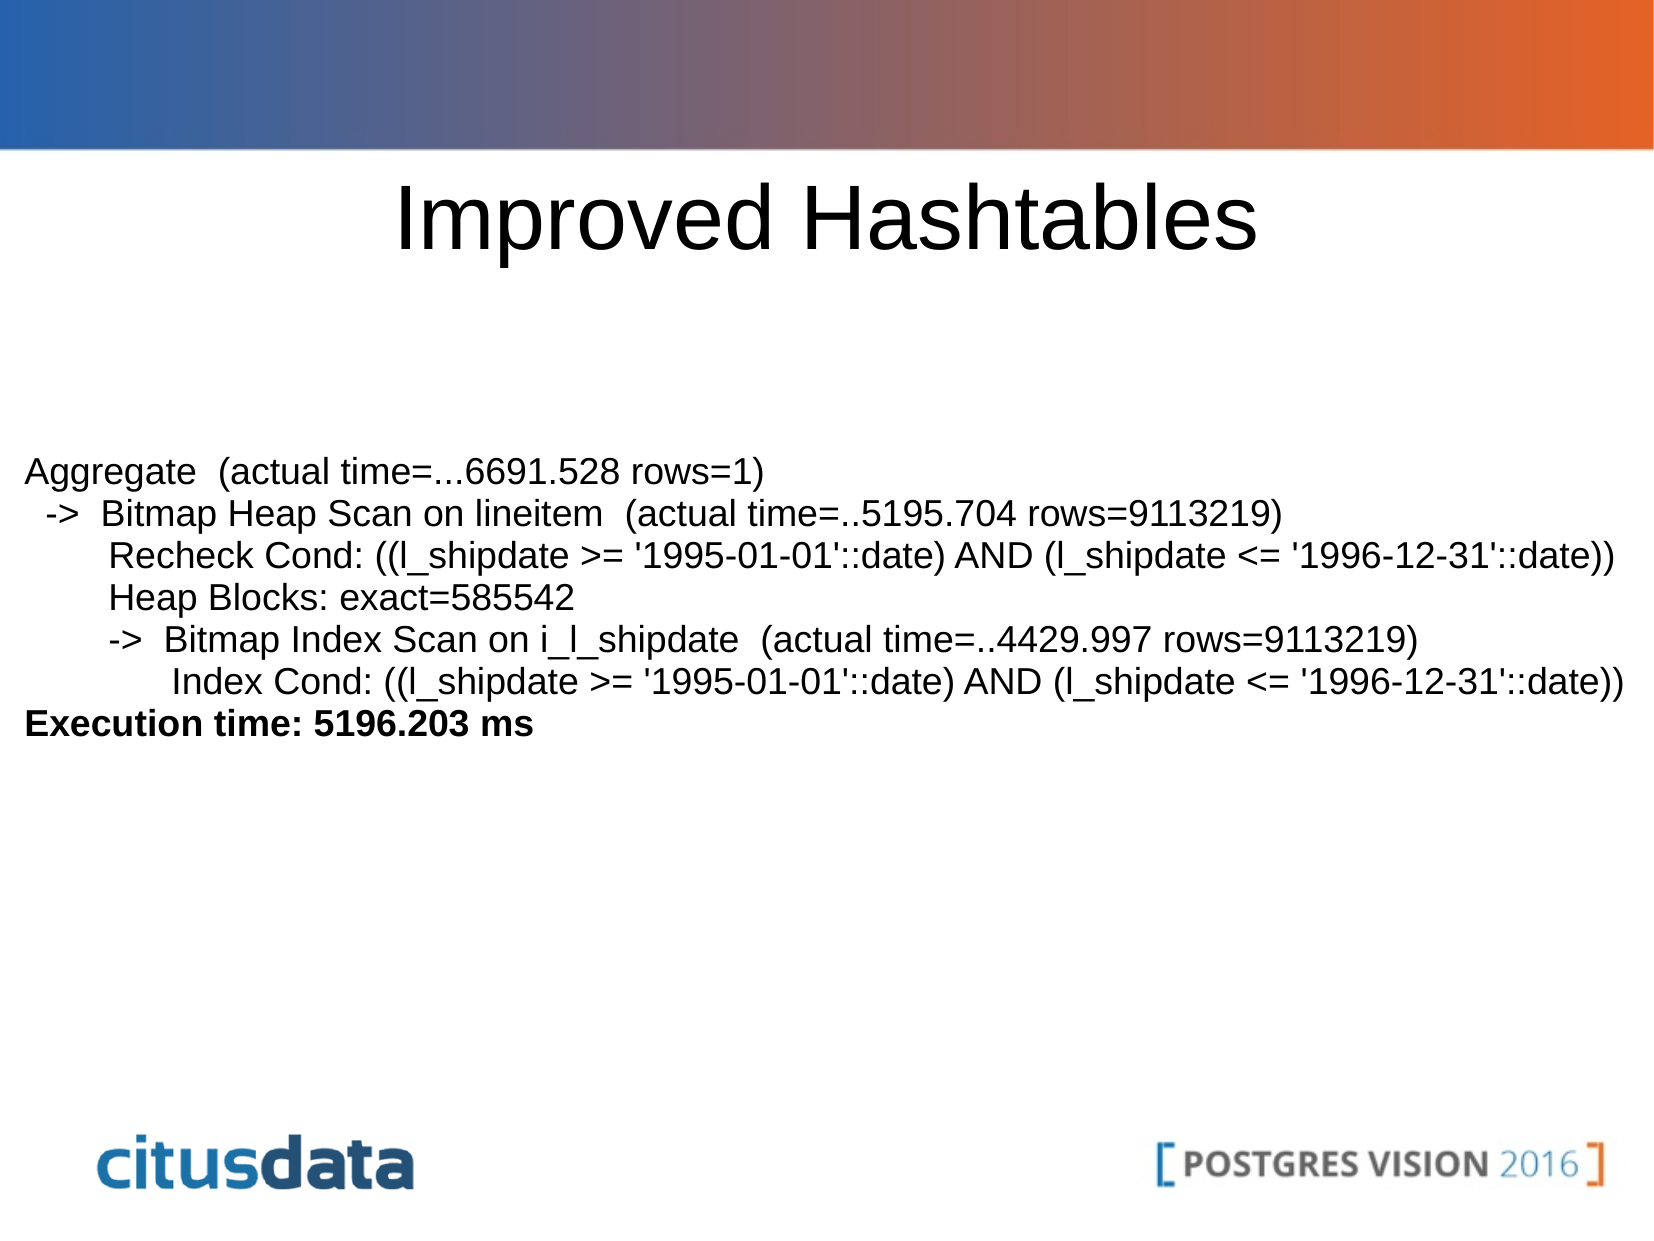

# Improved Hashtables
Aggregate (actual time=...6691.528 rows=1)
 -> Bitmap Heap Scan on lineitem (actual time=..5195.704 rows=9113219)
 Recheck Cond: ((l_shipdate >= '1995-01-01'::date) AND (l_shipdate <= '1996-12-31'::date))
 Heap Blocks: exact=585542
 -> Bitmap Index Scan on i_l_shipdate (actual time=..4429.997 rows=9113219)
 Index Cond: ((l_shipdate >= '1995-01-01'::date) AND (l_shipdate <= '1996-12-31'::date))
Execution time: 5196.203 ms